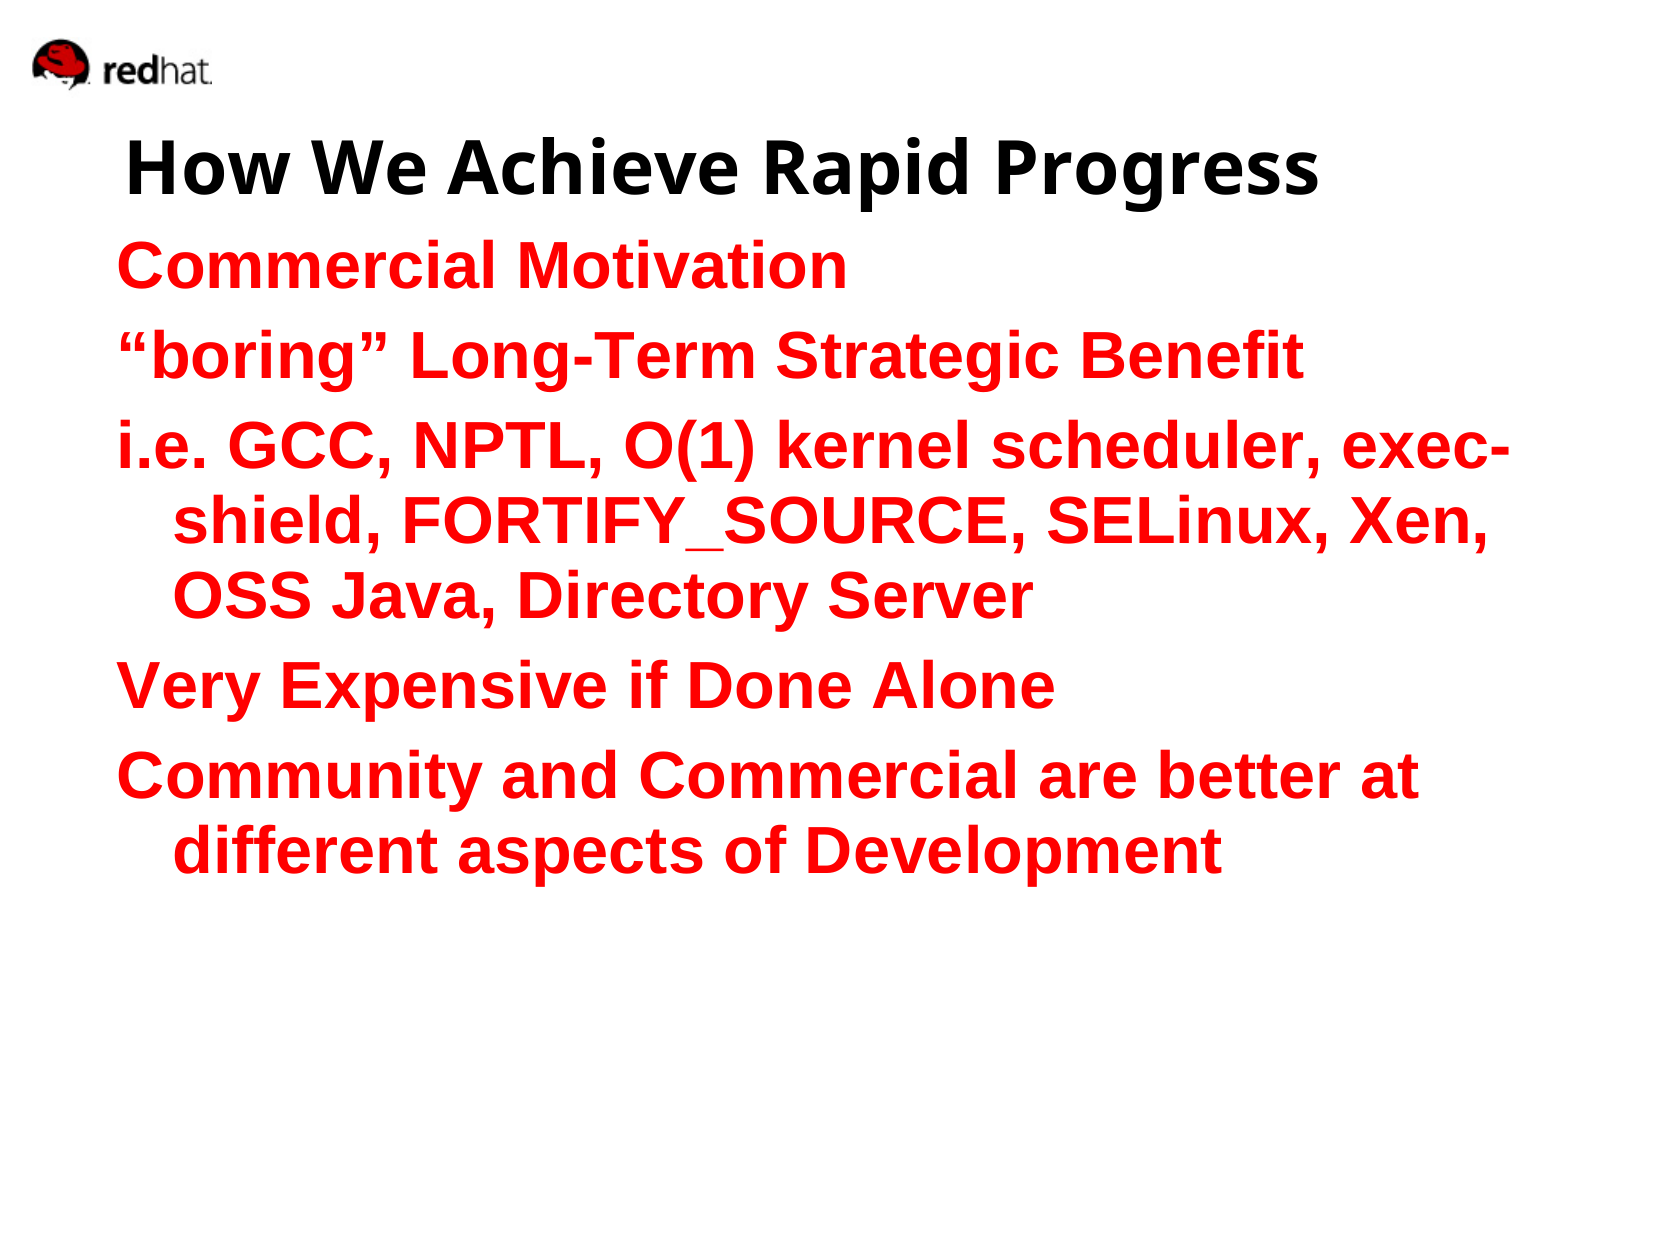

# How We Achieve Rapid Progress
Commercial Motivation
“boring” Long-Term Strategic Benefit
i.e. GCC, NPTL, O(1) kernel scheduler, exec-shield, FORTIFY_SOURCE, SELinux, Xen, OSS Java, Directory Server
Very Expensive if Done Alone
Community and Commercial are better at different aspects of Development